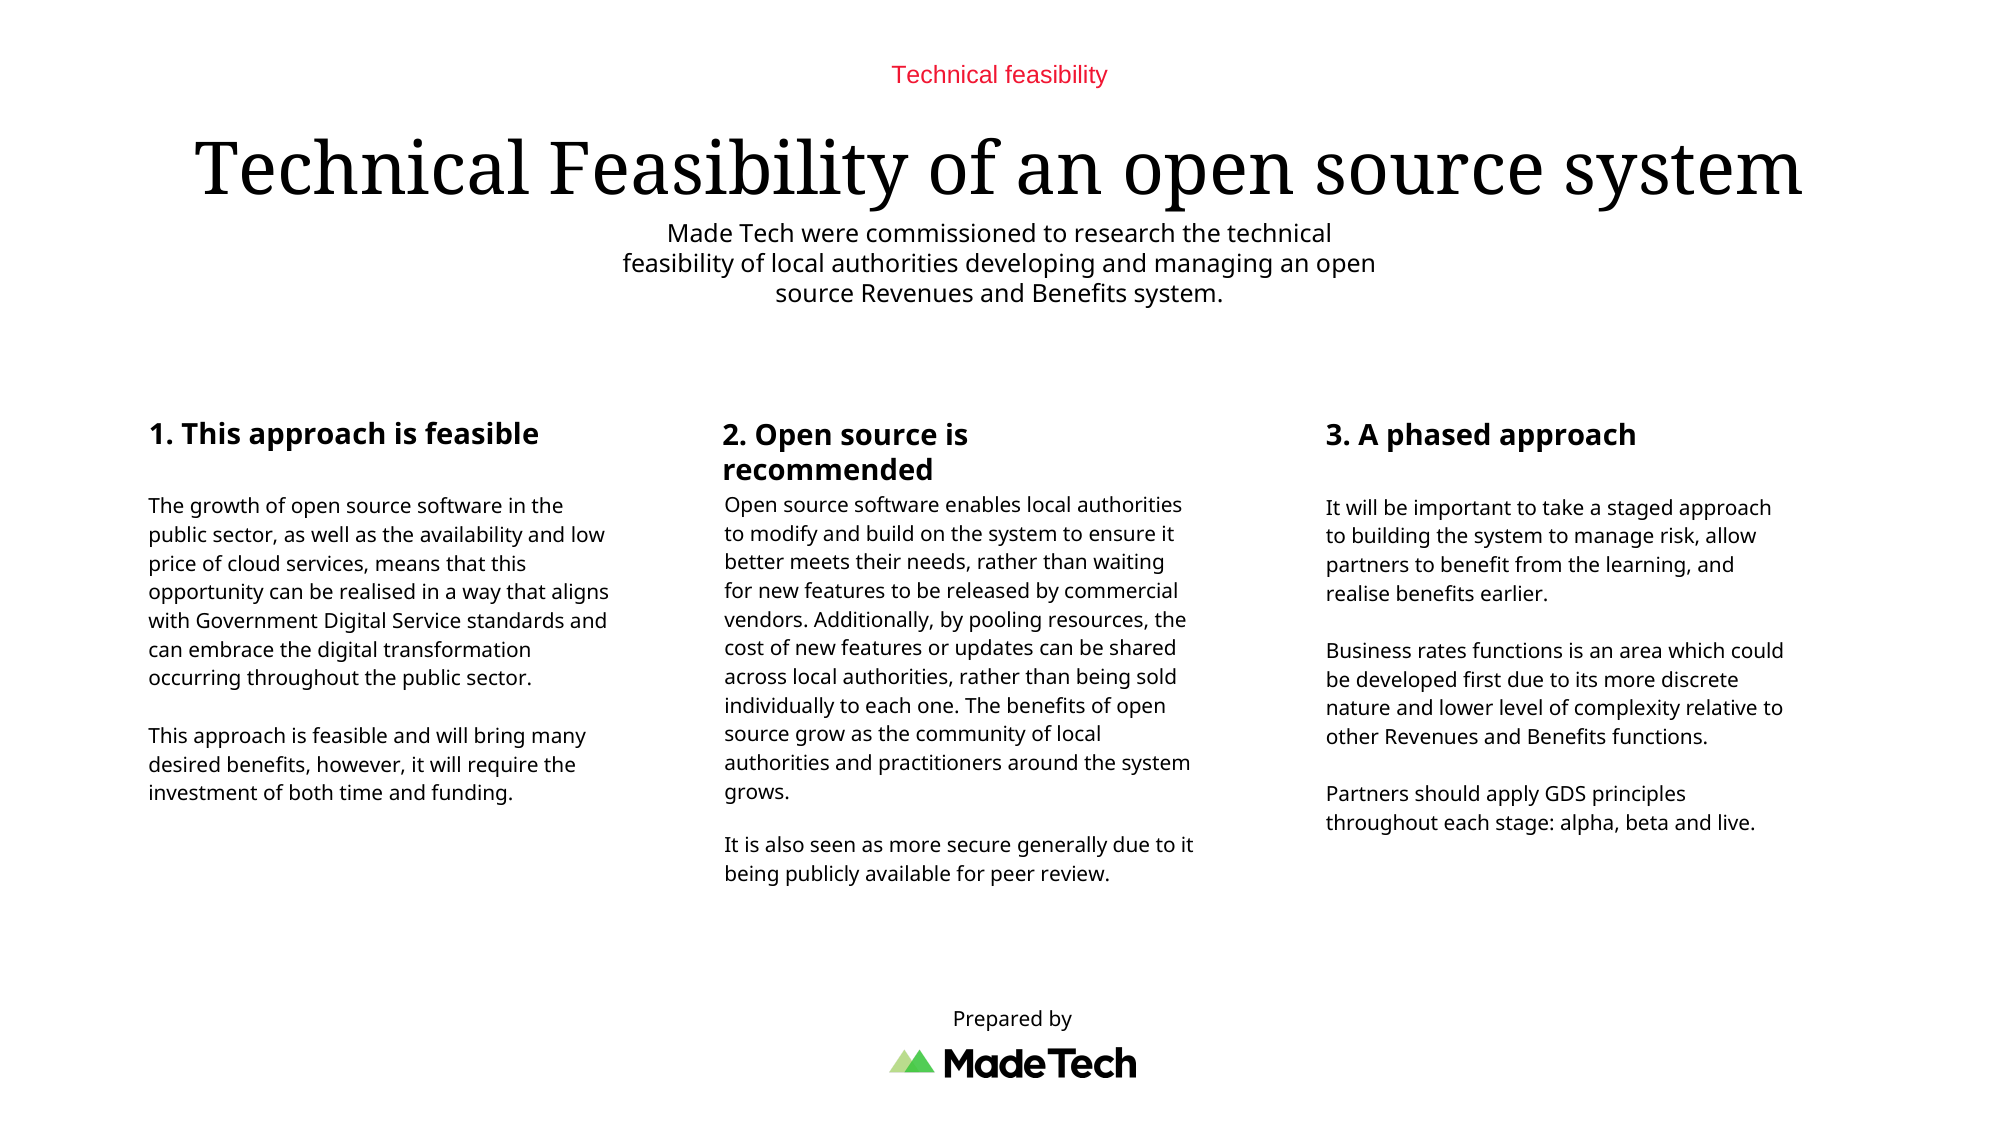

Technical feasibility
Technical Feasibility of an open source system
Made Tech were commissioned to research the technical feasibility of local authorities developing and managing an open source Revenues and Benefits system.
1. This approach is feasible
The growth of open source software in the public sector, as well as the availability and low price of cloud services, means that this opportunity can be realised in a way that aligns with Government Digital Service standards and can embrace the digital transformation occurring throughout the public sector.
This approach is feasible and will bring many desired benefits, however, it will require the investment of both time and funding.
2. Open source is recommended
Open source software enables local authorities to modify and build on the system to ensure it better meets their needs, rather than waiting for new features to be released by commercial vendors. Additionally, by pooling resources, the cost of new features or updates can be shared across local authorities, rather than being sold individually to each one. The benefits of open source grow as the community of local authorities and practitioners around the system grows.
It is also seen as more secure generally due to it being publicly available for peer review.
3. A phased approach
It will be important to take a staged approach to building the system to manage risk, allow partners to benefit from the learning, and realise benefits earlier.
Business rates functions is an area which could be developed first due to its more discrete nature and lower level of complexity relative to other Revenues and Benefits functions.
Partners should apply GDS principles throughout each stage: alpha, beta and live.
Prepared by